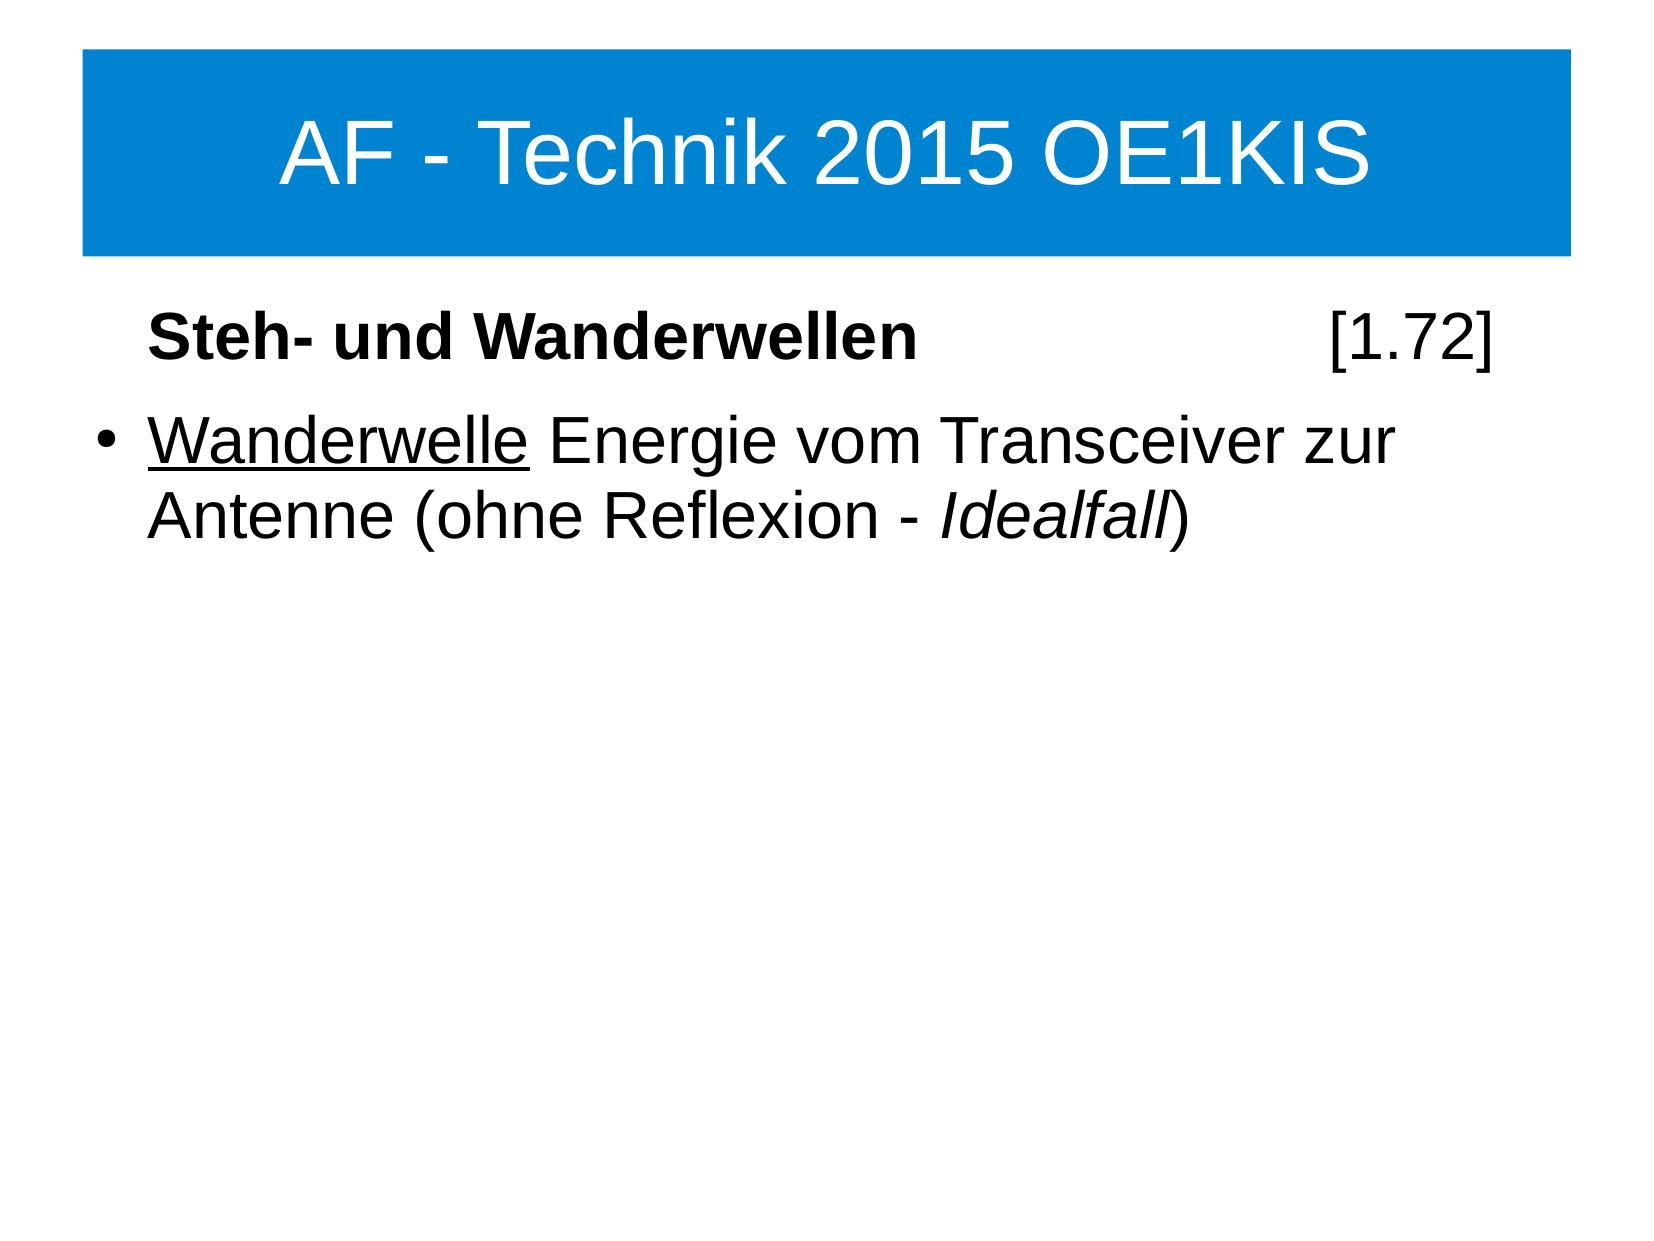

# AF - Technik 2015 OE1KIS
Steh- und Wanderwellen 						[1.72]
Wanderwelle Energie vom Transceiver zur Antenne (ohne Reflexion - Idealfall)